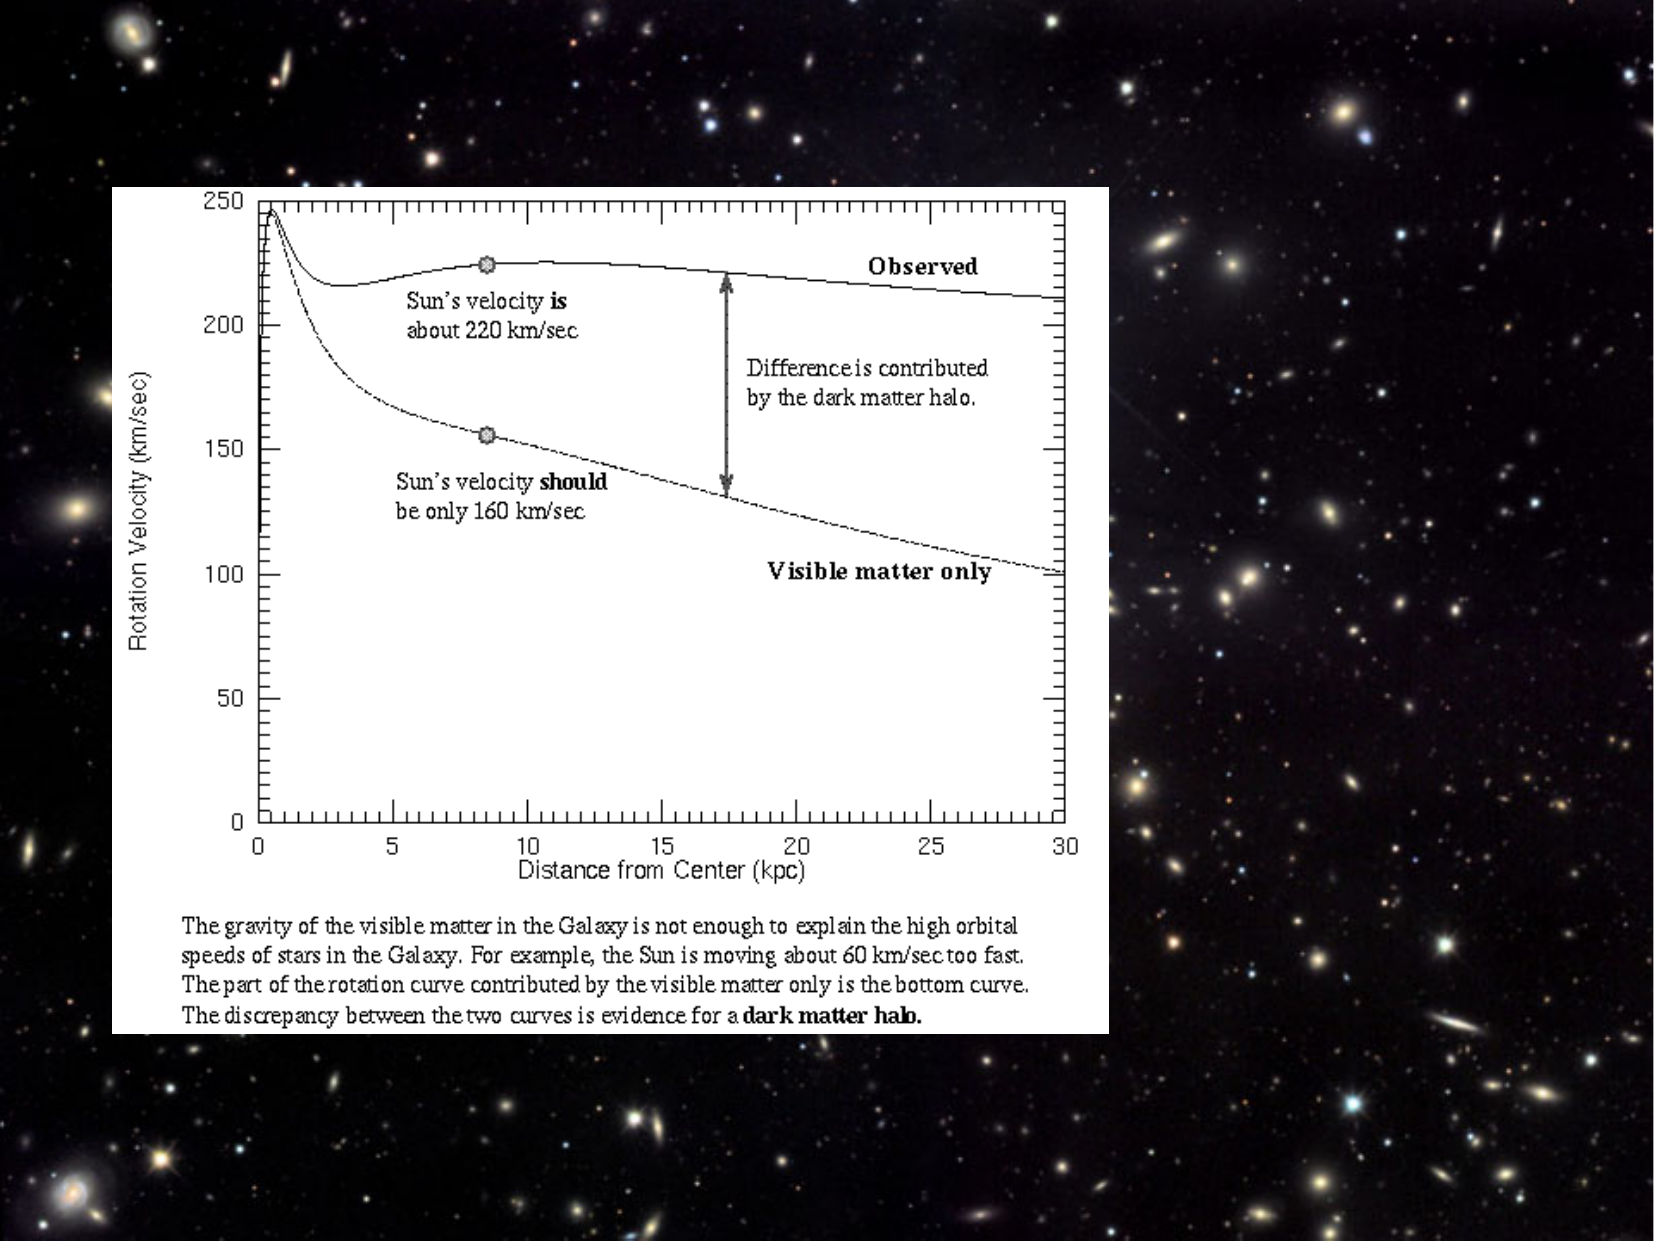

#
/ Are Raklev / 27.11.13
FYS5190
2